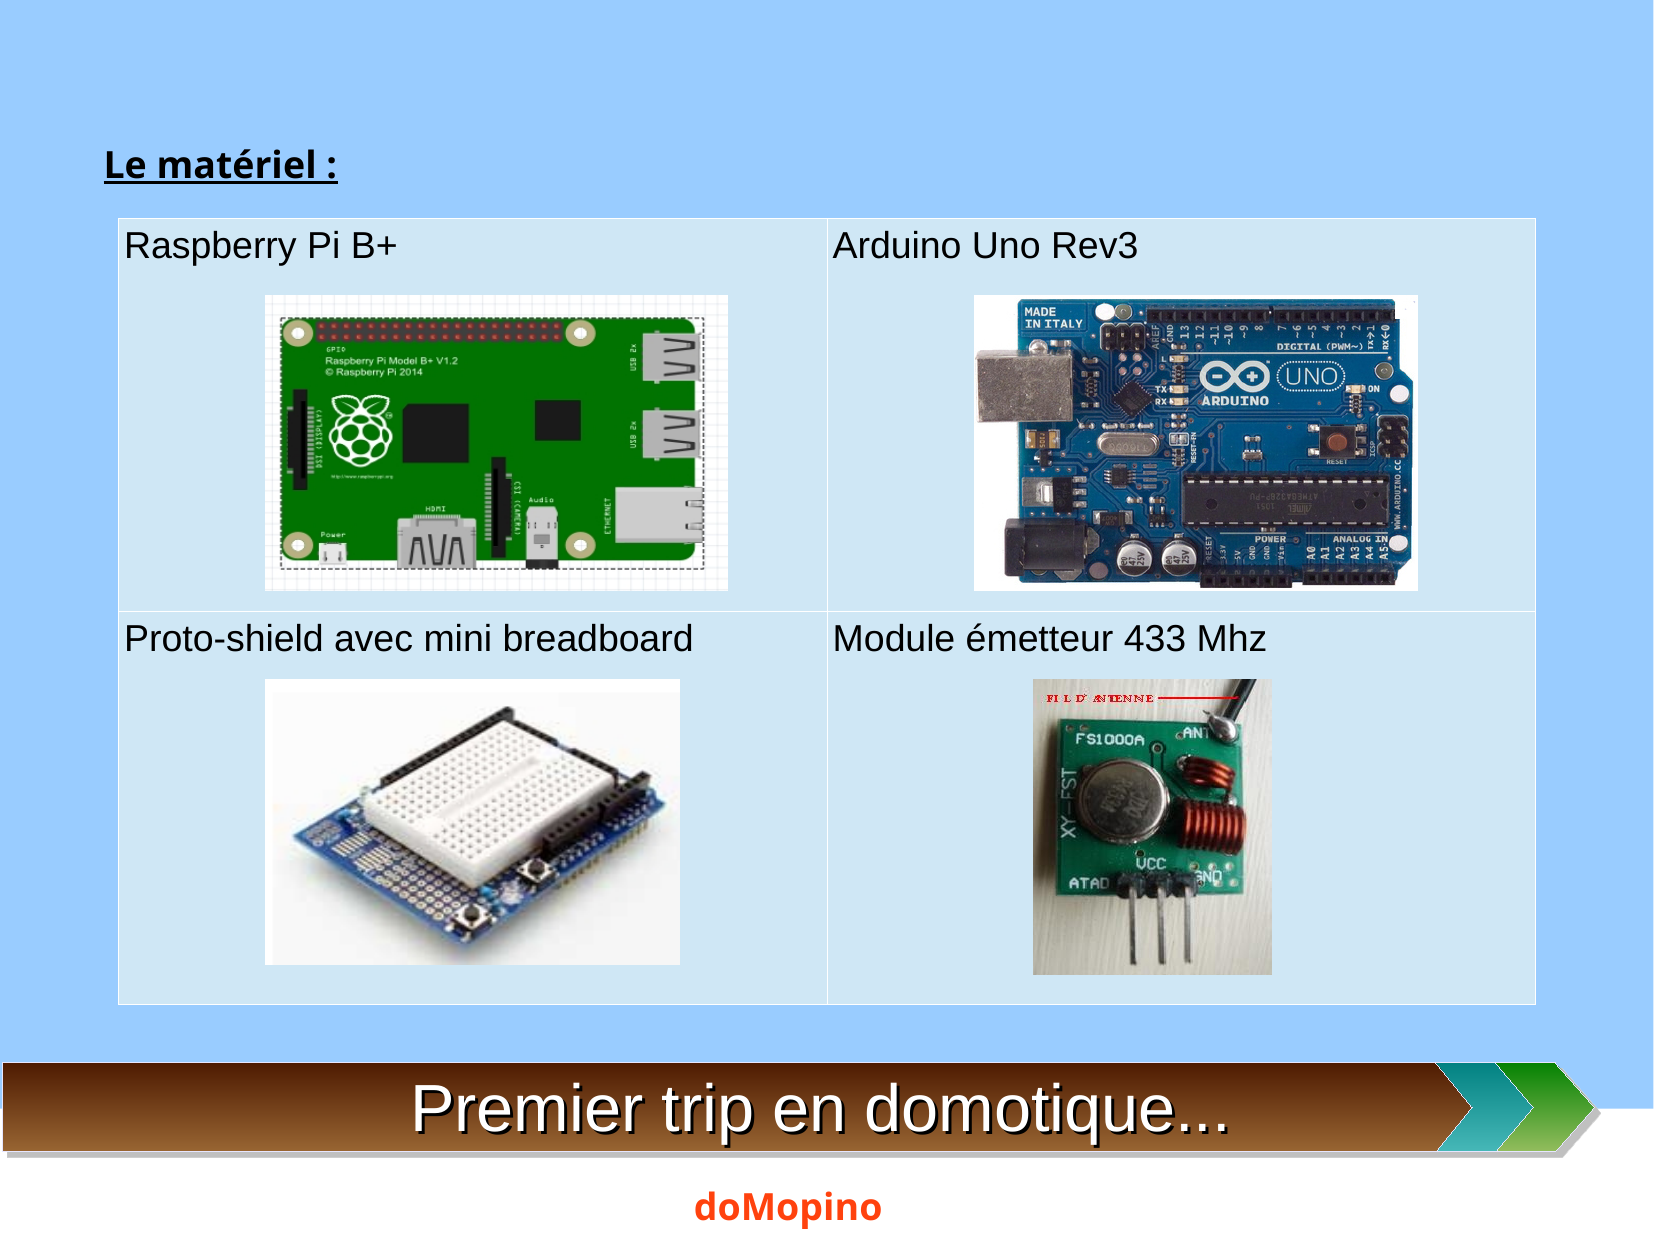

Le matériel :
| Raspberry Pi B+ | Arduino Uno Rev3 |
| --- | --- |
| Proto-shield avec mini breadboard | Module émetteur 433 Mhz |
# Premier trip en domotique...
doMopino